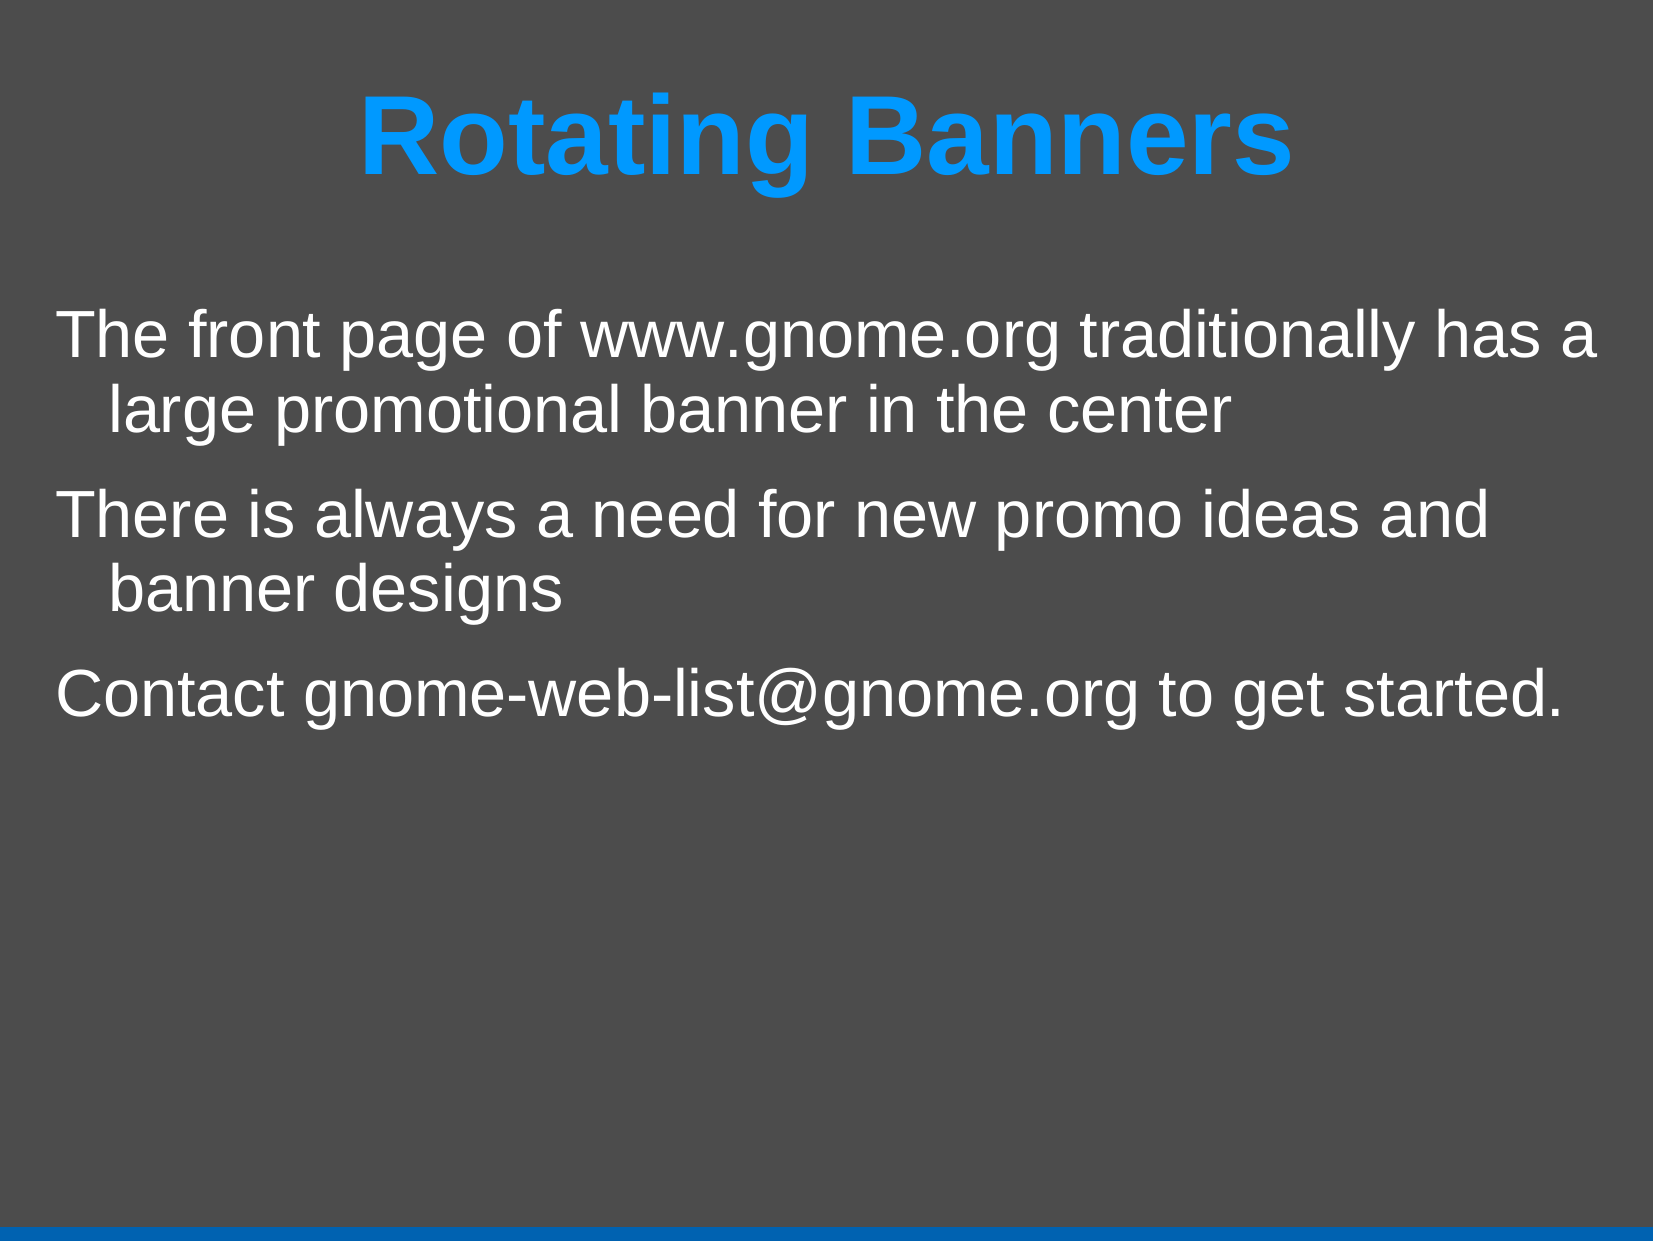

# Rotating Banners
The front page of www.gnome.org traditionally has a large promotional banner in the center
There is always a need for new promo ideas and banner designs
Contact gnome-web-list@gnome.org to get started.